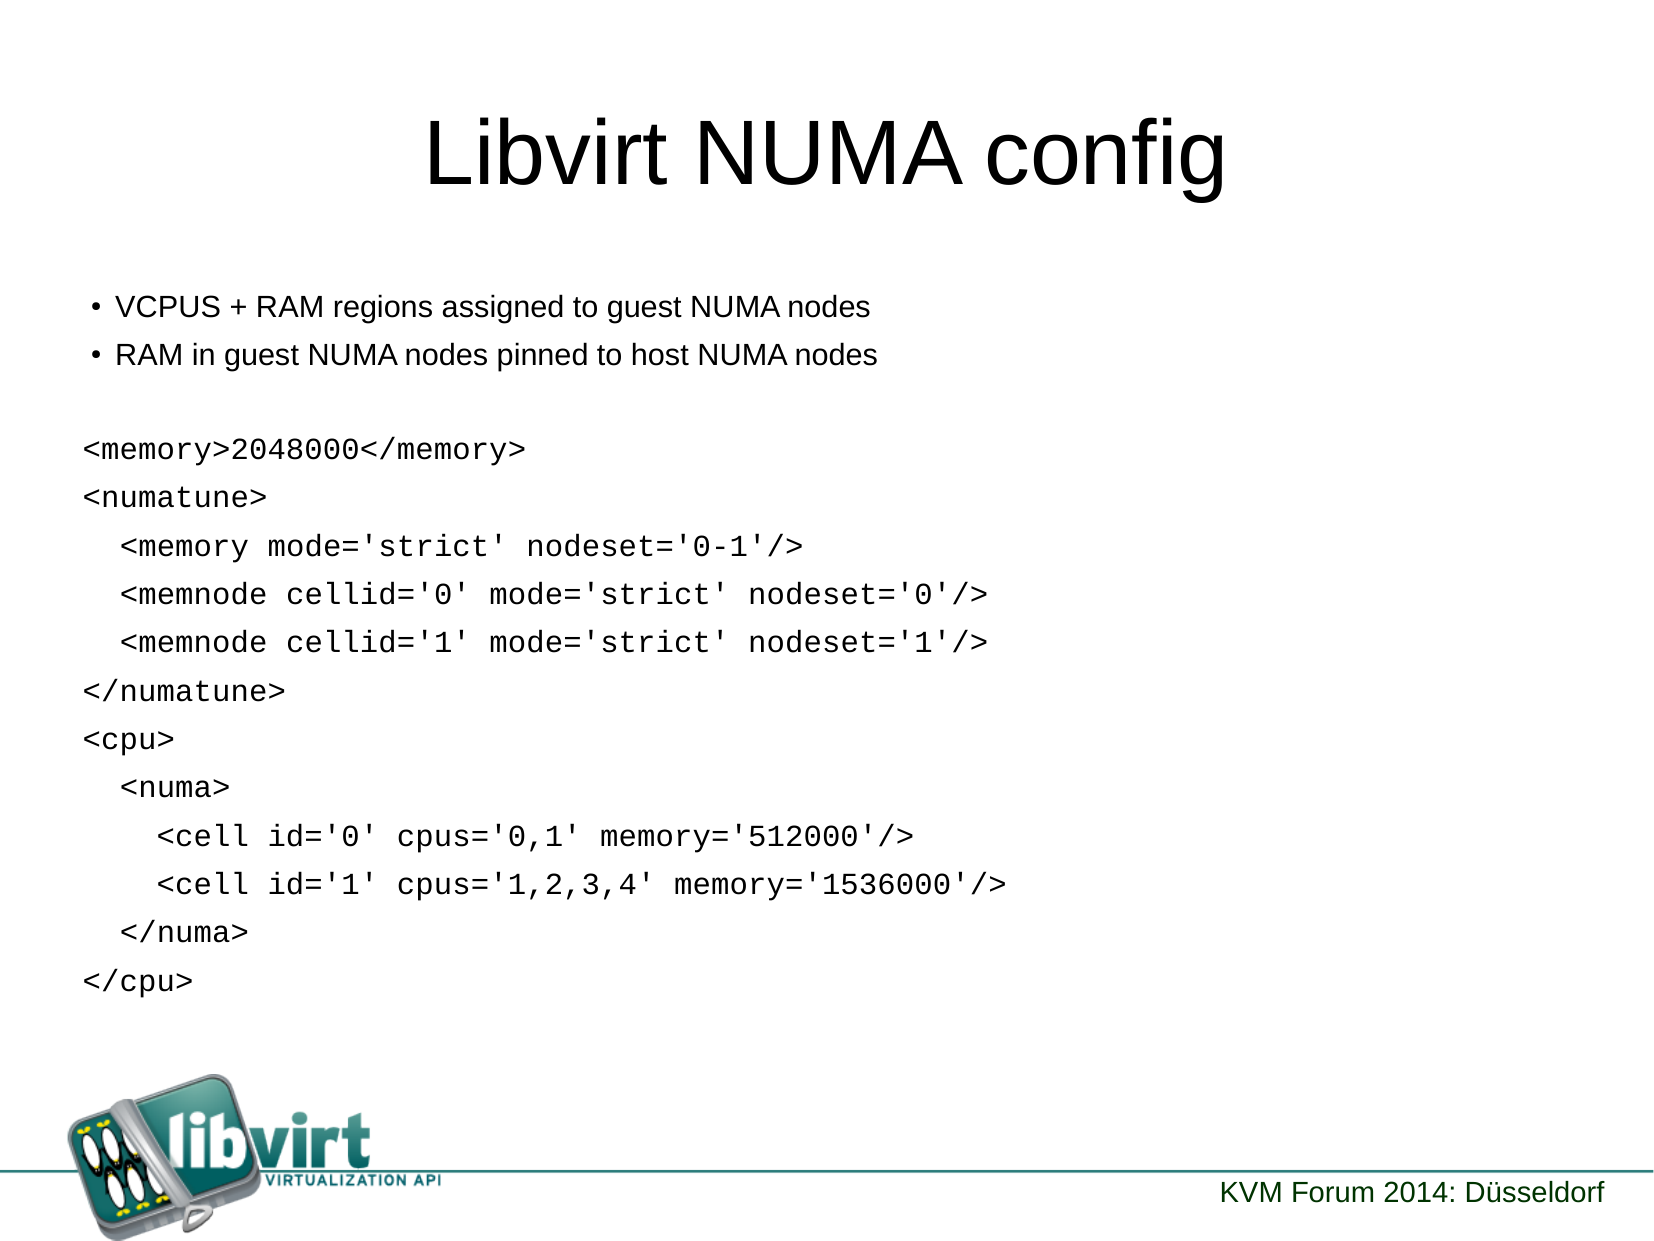

# Libvirt NUMA config
VCPUS + RAM regions assigned to guest NUMA nodes
RAM in guest NUMA nodes pinned to host NUMA nodes
<memory>2048000</memory>
<numatune>
 <memory mode='strict' nodeset='0-1'/>
 <memnode cellid='0' mode='strict' nodeset='0'/>
 <memnode cellid='1' mode='strict' nodeset='1'/>
</numatune>
<cpu>
 <numa>
 <cell id='0' cpus='0,1' memory='512000'/>
 <cell id='1' cpus='1,2,3,4' memory='1536000'/>
 </numa>
</cpu>